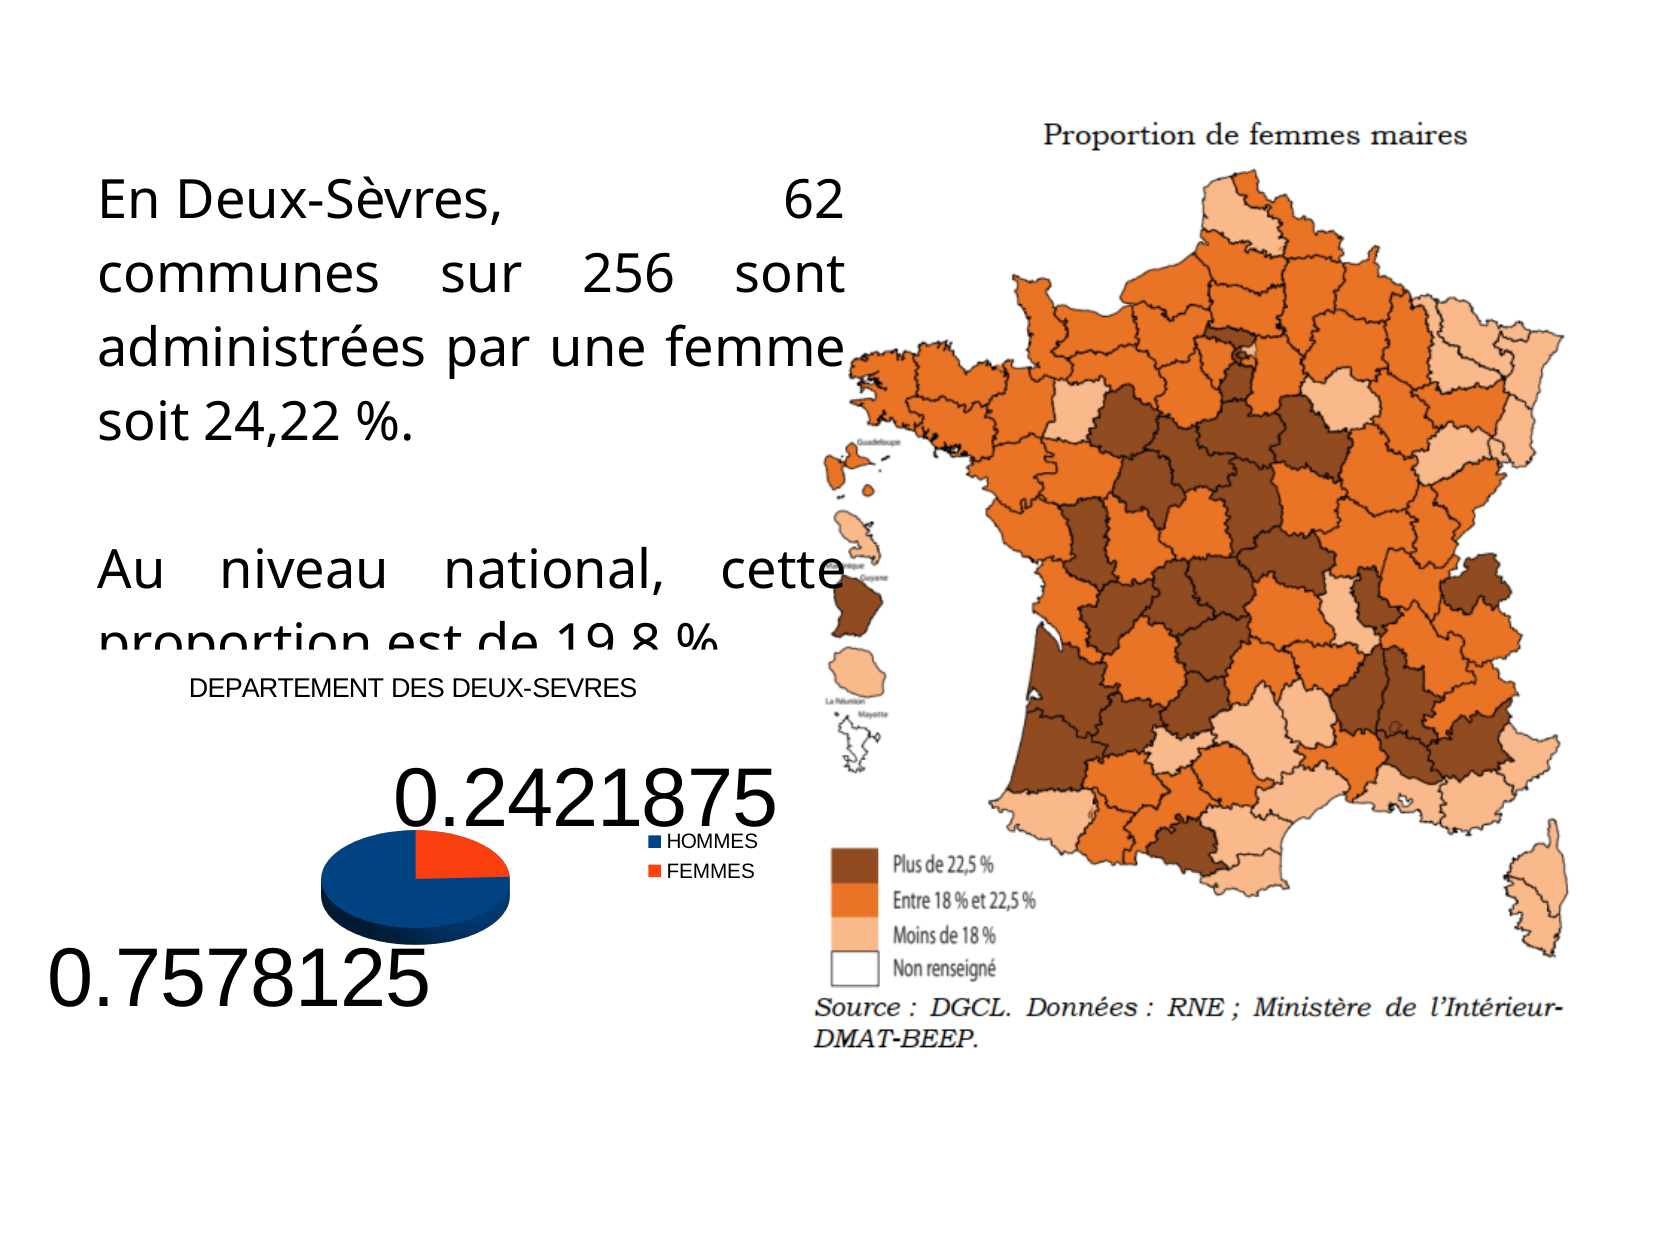

En Deux-Sèvres, 62 communes sur 256 sont administrées par une femme soit 24,22 %.
Au niveau national, cette proportion est de 19,8 %.
[unsupported chart]